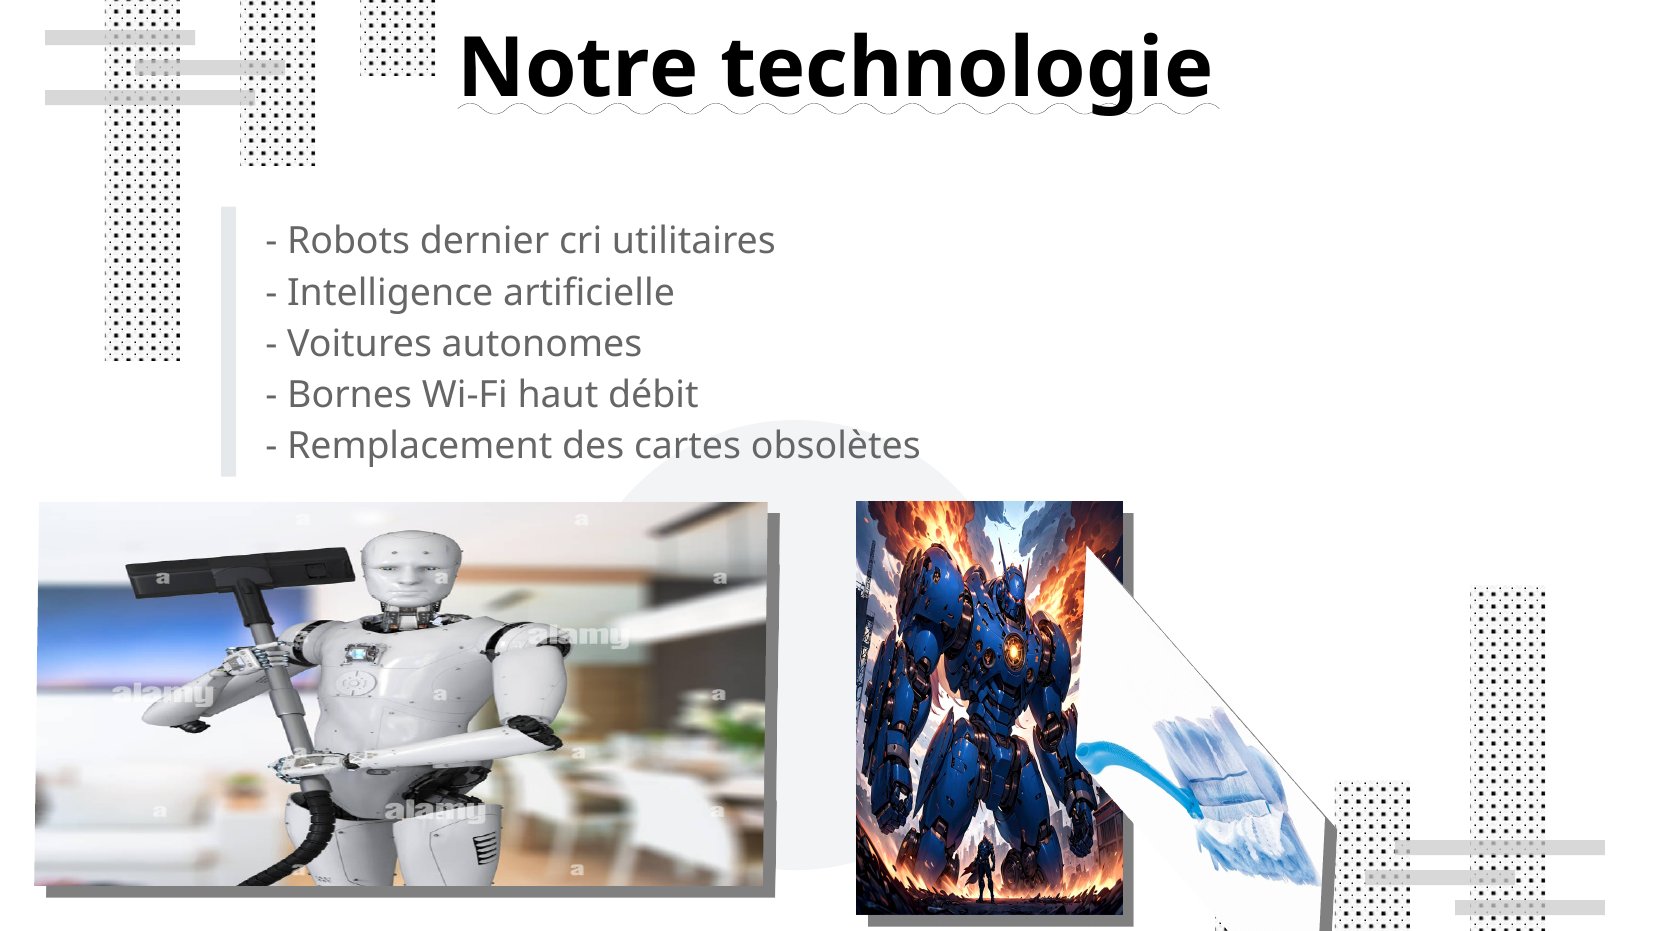

Notre technologie
- Robots dernier cri utilitaires
- Intelligence artificielle
- Voitures autonomes
- Bornes Wi-Fi haut débit
- Remplacement des cartes obsolètes